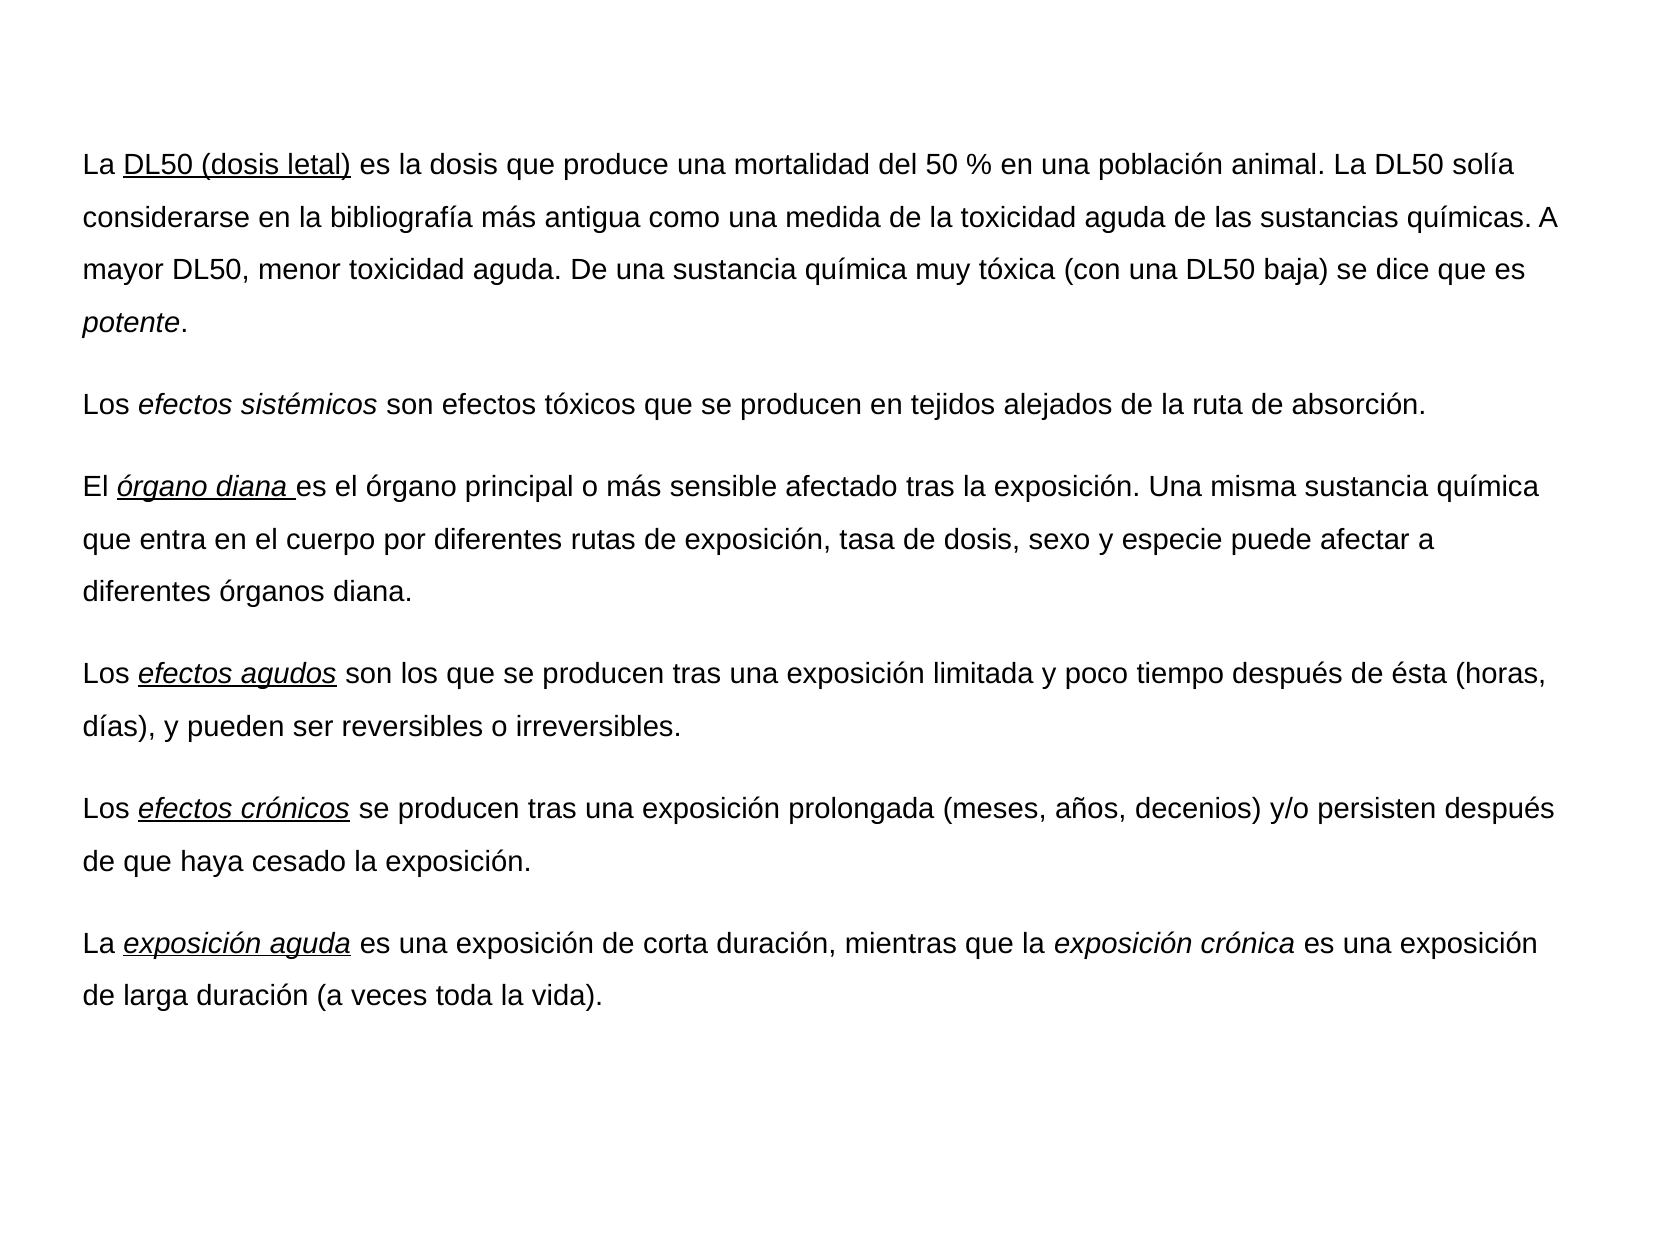

#
La DL50 (dosis letal) es la dosis que produce una mortalidad del 50 % en una población animal. La DL50 solía considerarse en la bibliografía más antigua como una medida de la toxicidad aguda de las sustancias químicas. A mayor DL50, menor toxicidad aguda. De una sustancia química muy tóxica (con una DL50 baja) se dice que es potente.
Los efectos sistémicos son efectos tóxicos que se producen en tejidos alejados de la ruta de absorción.
El órgano diana es el órgano principal o más sensible afectado tras la exposición. Una misma sustancia química que entra en el cuerpo por diferentes rutas de exposición, tasa de dosis, sexo y especie puede afectar a diferentes órganos diana.
Los efectos agudos son los que se producen tras una exposición limitada y poco tiempo después de ésta (horas, días), y pueden ser reversibles o irreversibles.
Los efectos crónicos se producen tras una exposición prolongada (meses, años, decenios) y/o persisten después de que haya cesado la exposición.
La exposición aguda es una exposición de corta duración, mientras que la exposición crónica es una exposición de larga duración (a veces toda la vida).